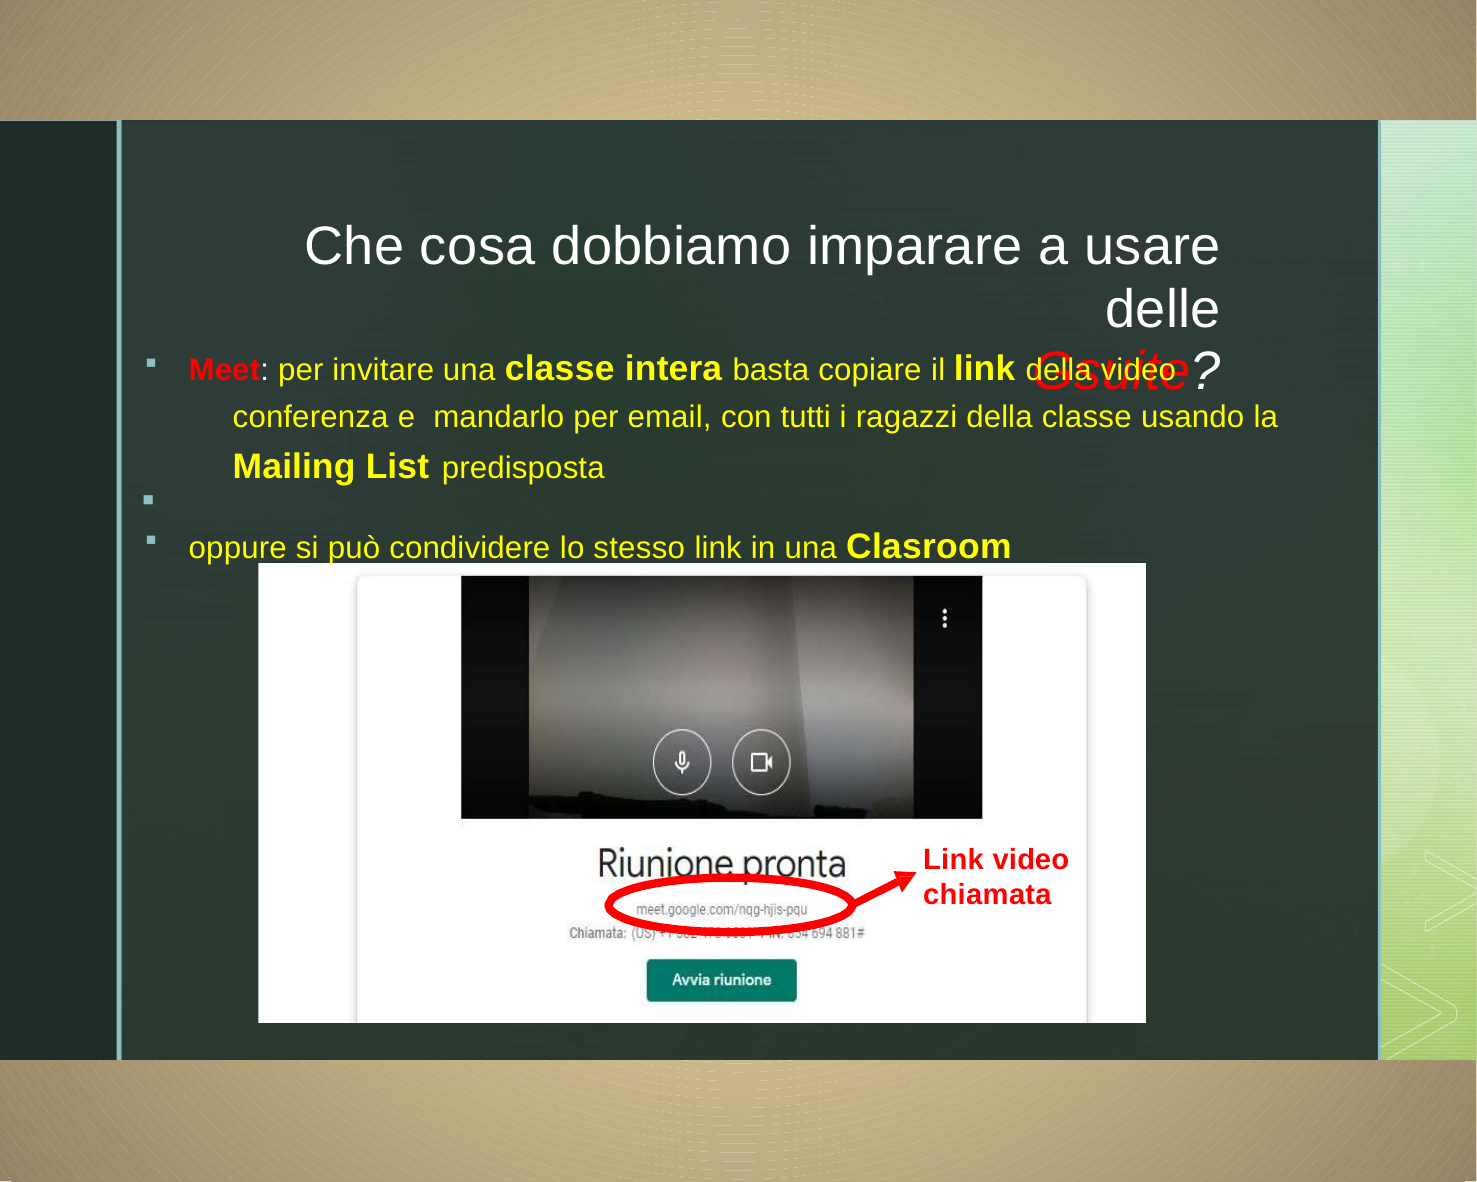

# Che cosa dobbiamo imparare a usare delle
Gsuite?
Meet: per invitare una classe intera basta copiare il link della video conferenza e mandarlo per email, con tutti i ragazzi della classe usando la Mailing List predisposta
oppure si può condividere lo stesso link in una Clasroom
Link video chiamata